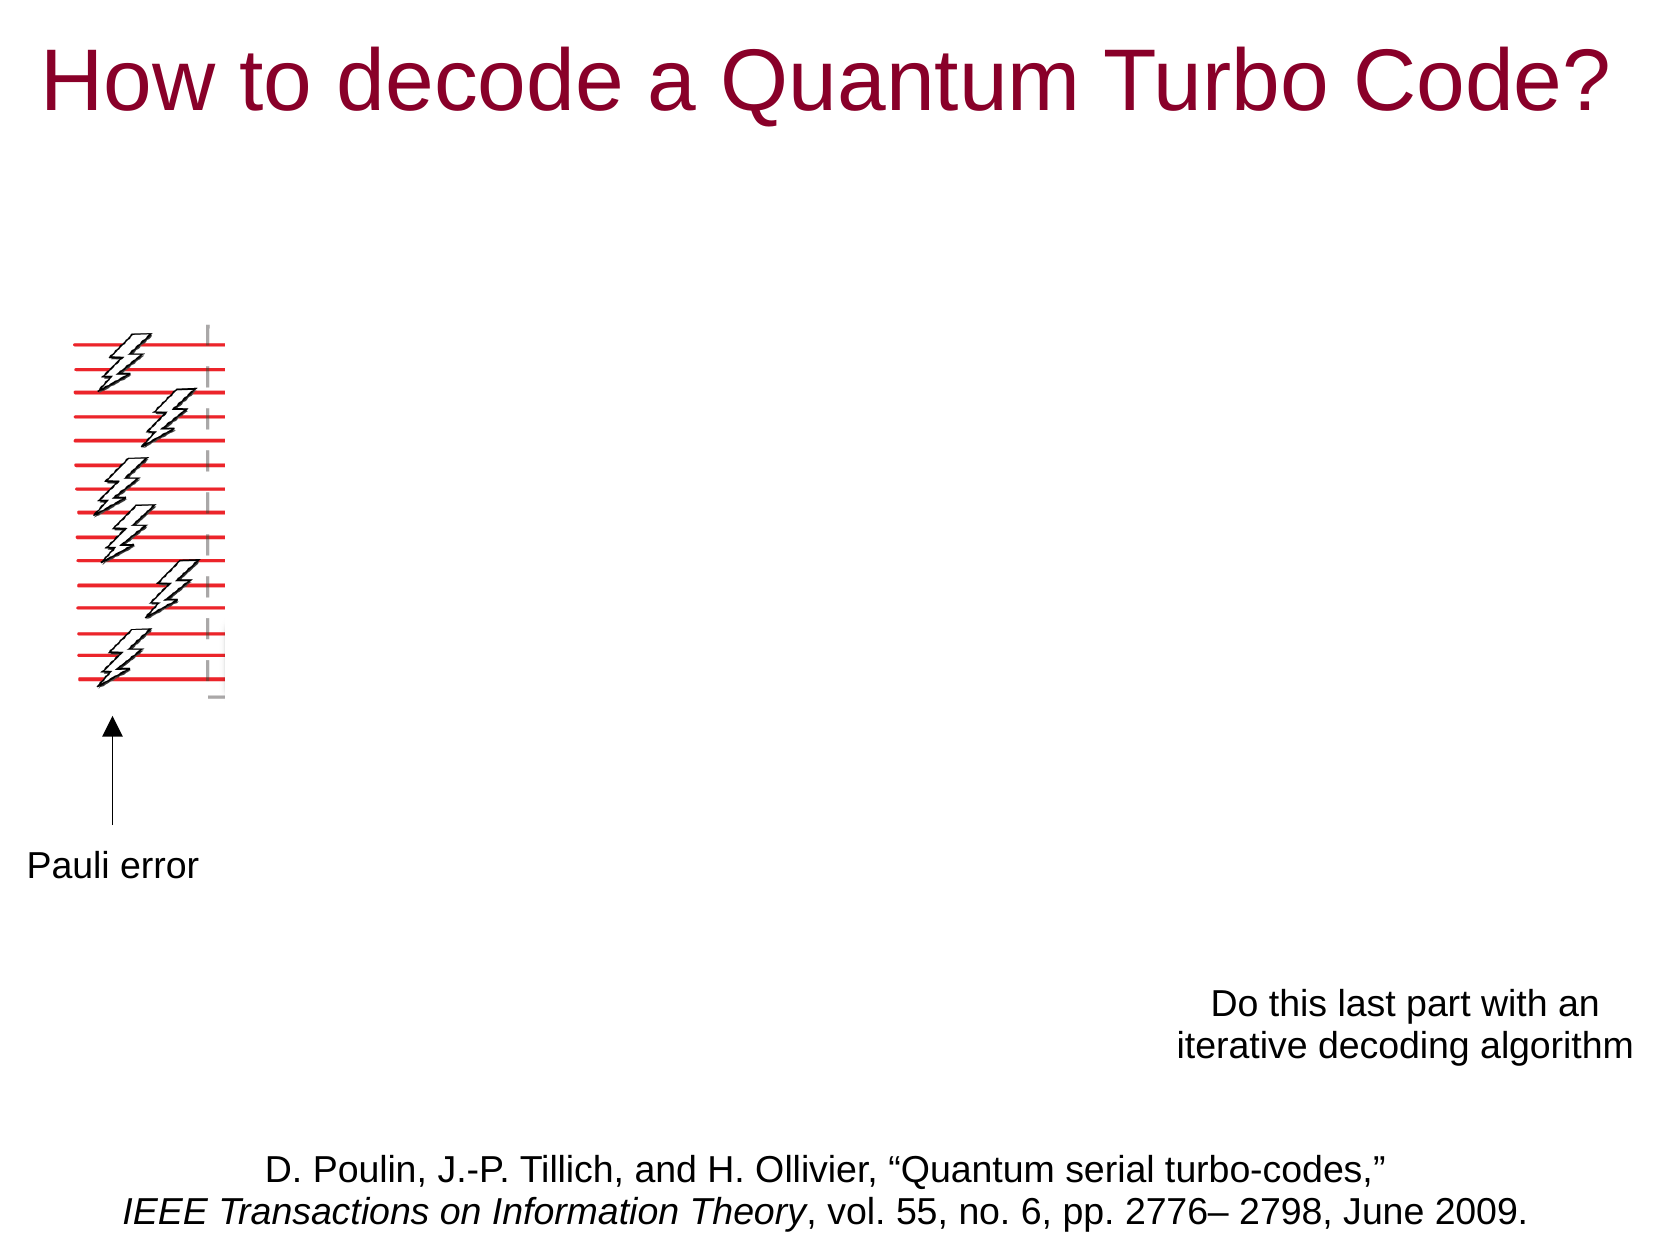

# How to decode a Quantum Turbo Code?
Pauli error
Detect
syndromes
Detect
syndromes
Estimate
errors
Do this last part with an
iterative decoding algorithm
D. Poulin, J.-P. Tillich, and H. Ollivier, “Quantum serial turbo-codes,”
IEEE Transactions on Information Theory, vol. 55, no. 6, pp. 2776– 2798, June 2009.